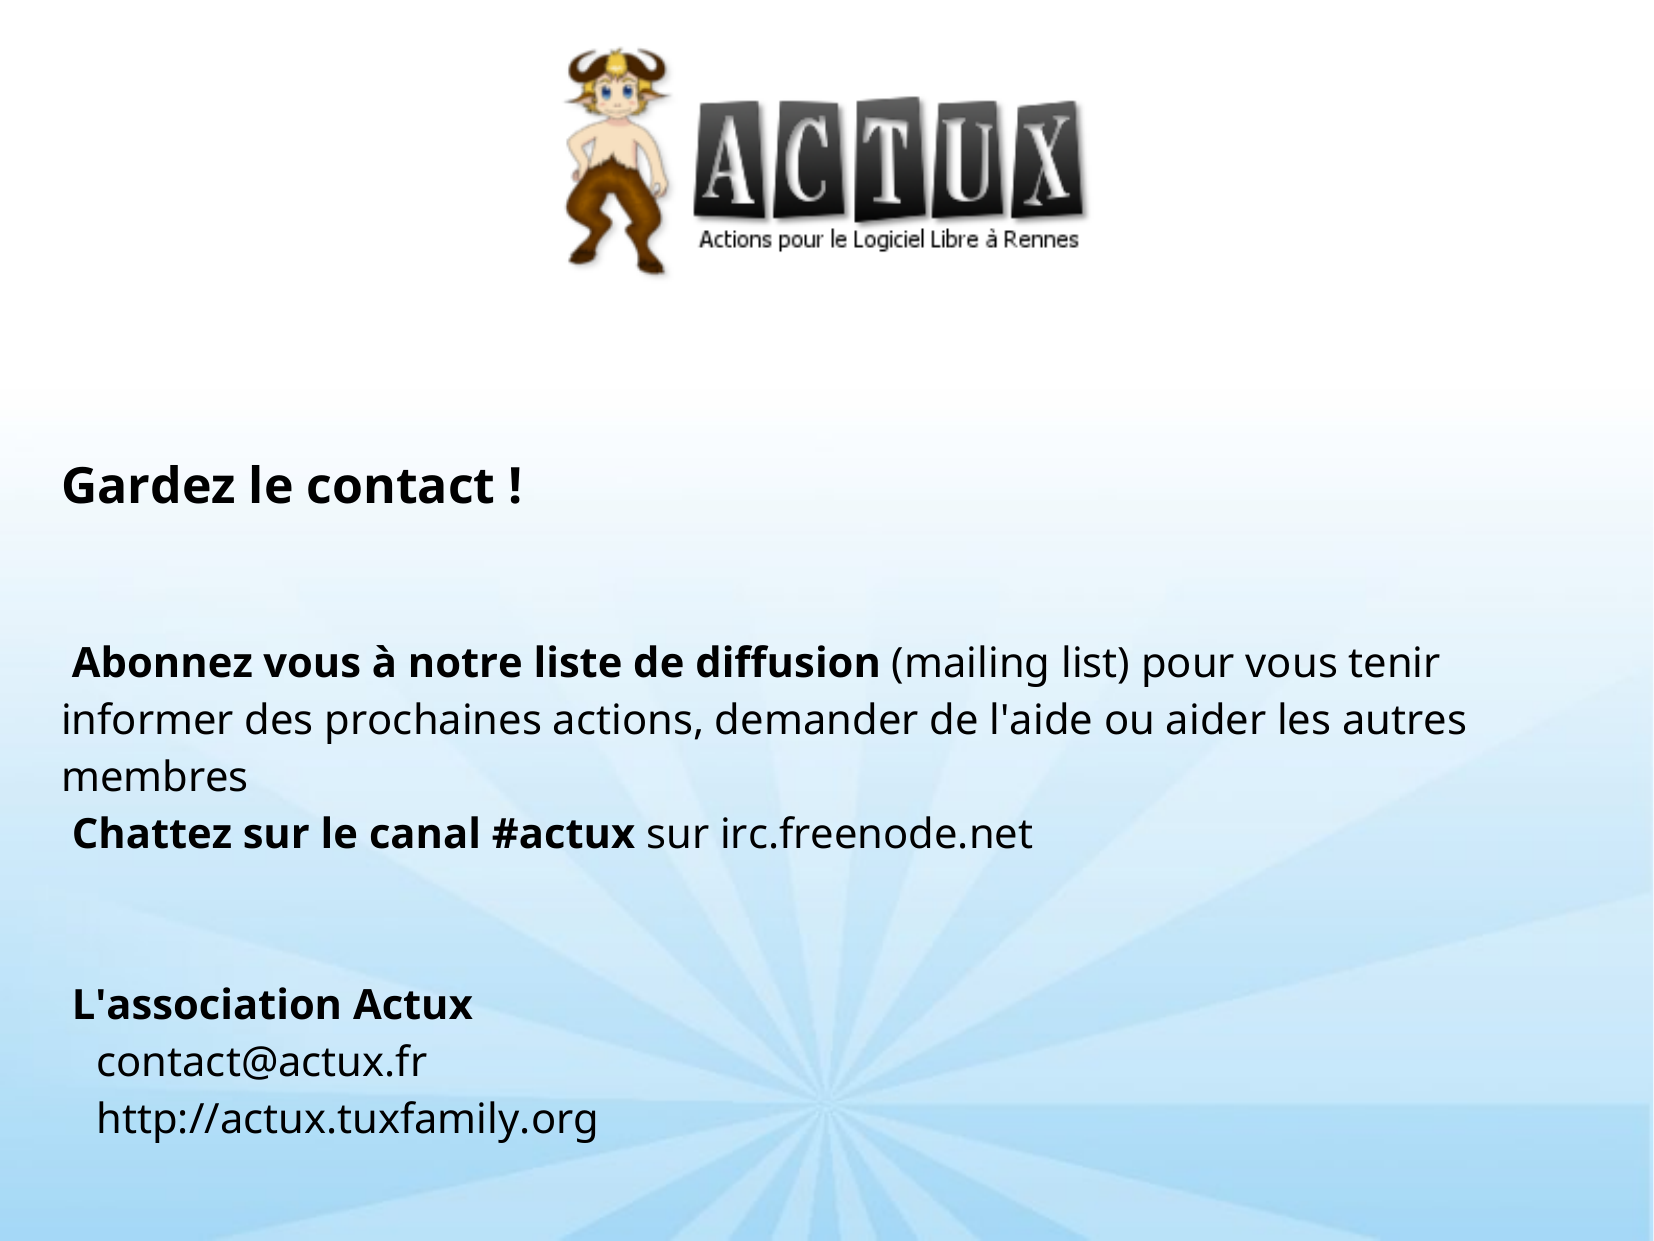

Gardez le contact !
 Abonnez vous à notre liste de diffusion (mailing list) pour vous tenir informer des prochaines actions, demander de l'aide ou aider les autres membres
 Chattez sur le canal #actux sur irc.freenode.net
 L'association Actux
contact@actux.fr
http://actux.tuxfamily.org